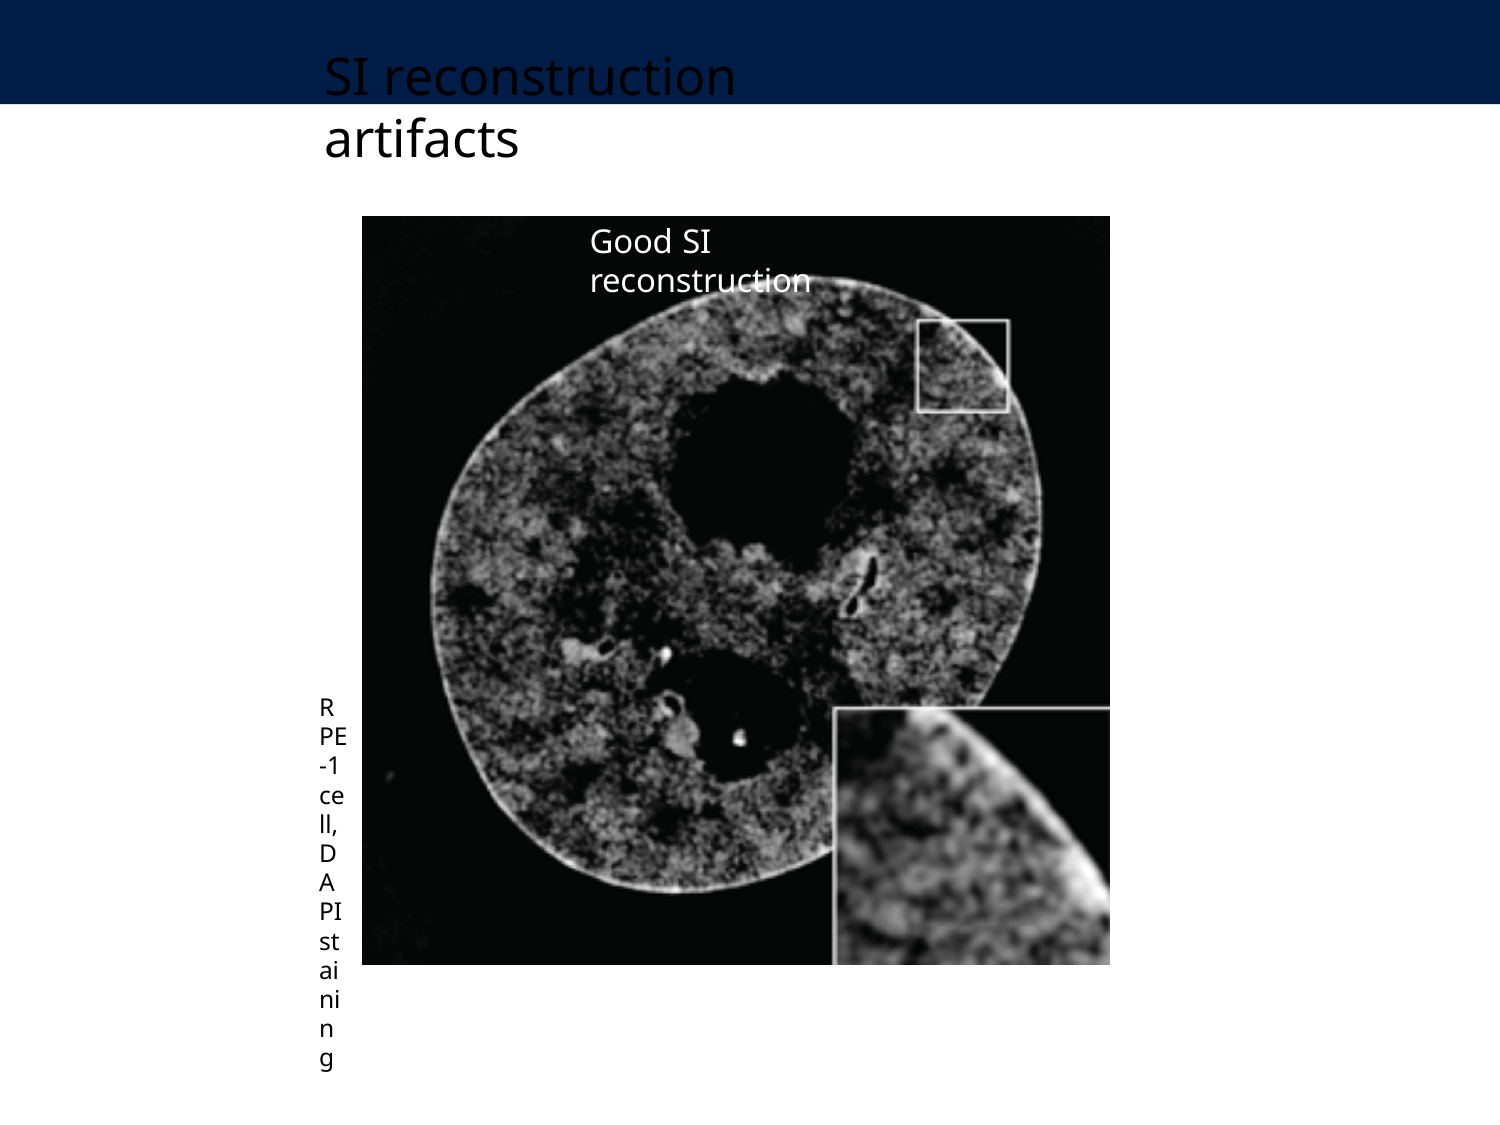

# SI reconstruction artifacts
Good SI reconstruction
RPE-1 cell, DAPI staining